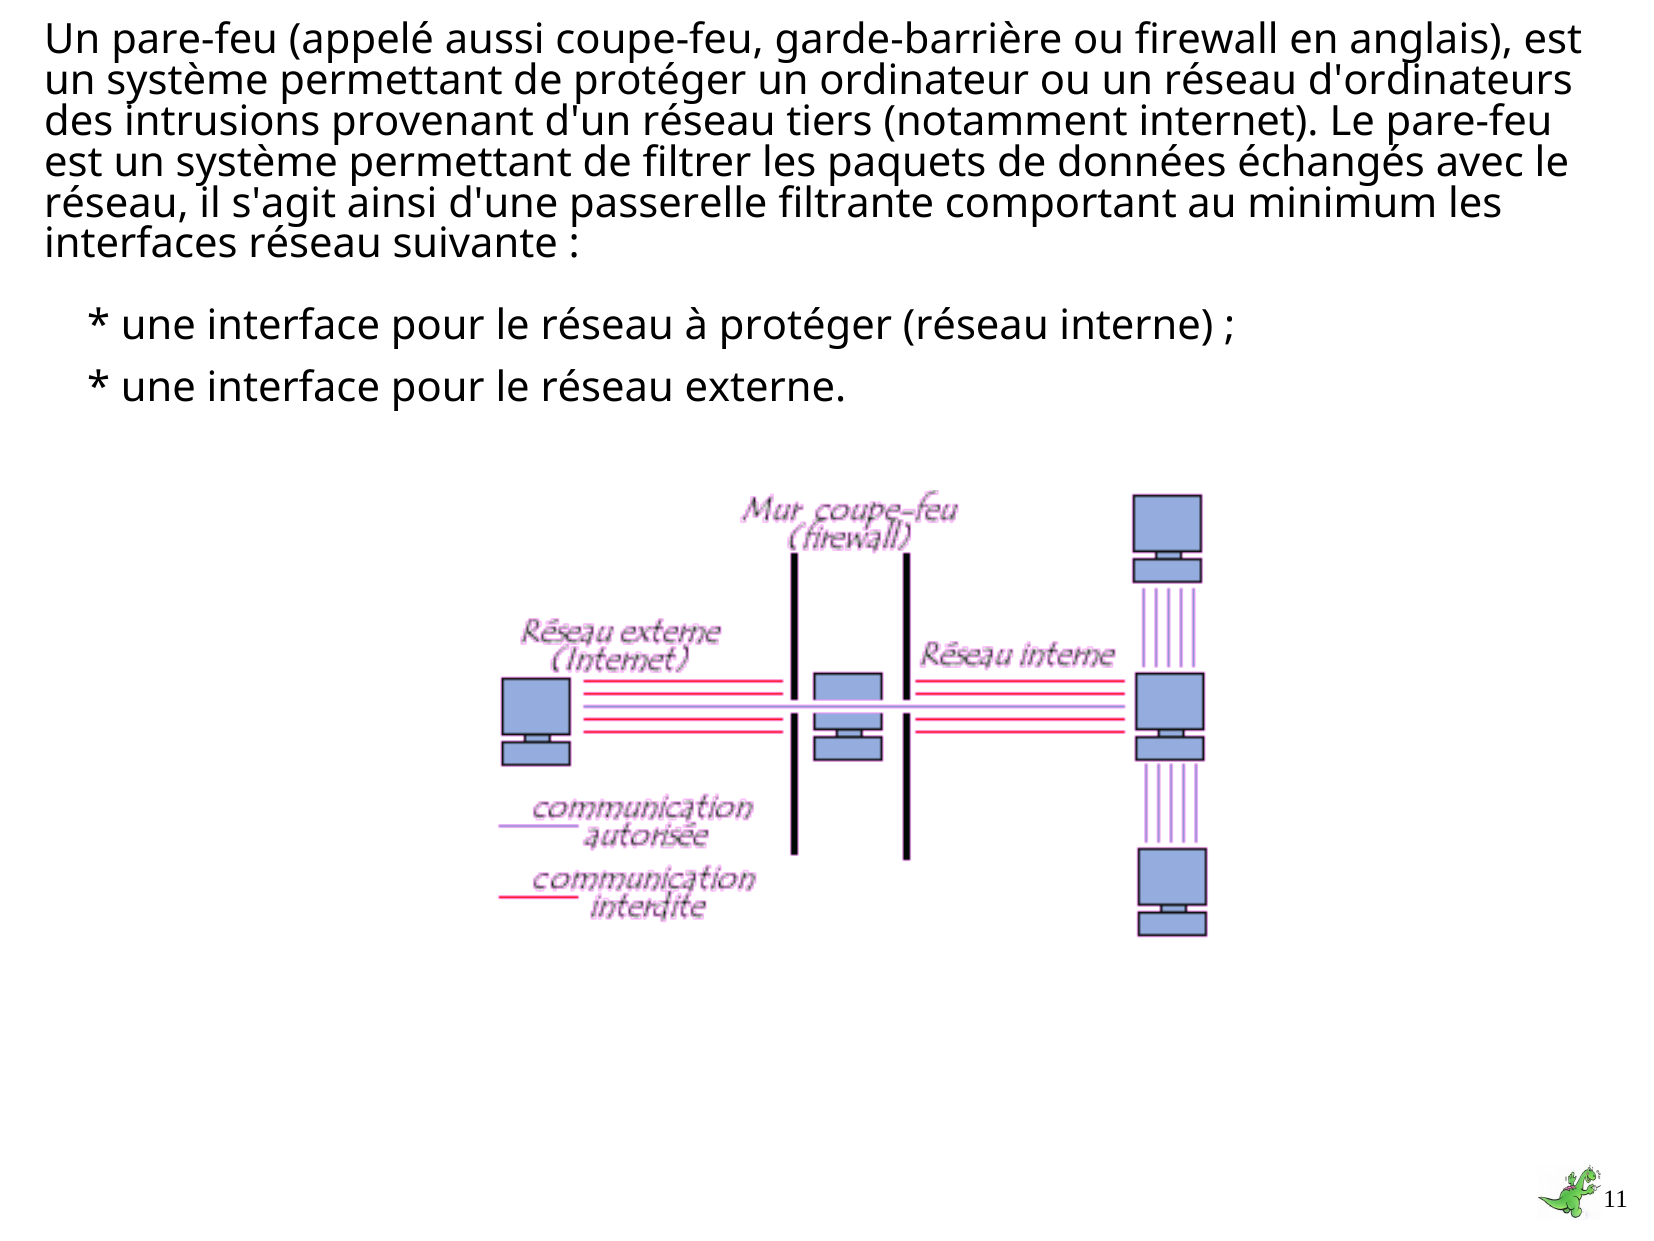

Un pare-feu (appelé aussi coupe-feu, garde-barrière ou firewall en anglais), est
un système permettant de protéger un ordinateur ou un réseau d'ordinateurs
des intrusions provenant d'un réseau tiers (notamment internet). Le pare-feu
est un système permettant de filtrer les paquets de données échangés avec le
réseau, il s'agit ainsi d'une passerelle filtrante comportant au minimum les
interfaces réseau suivante :
 * une interface pour le réseau à protéger (réseau interne) ;
 * une interface pour le réseau externe.
11